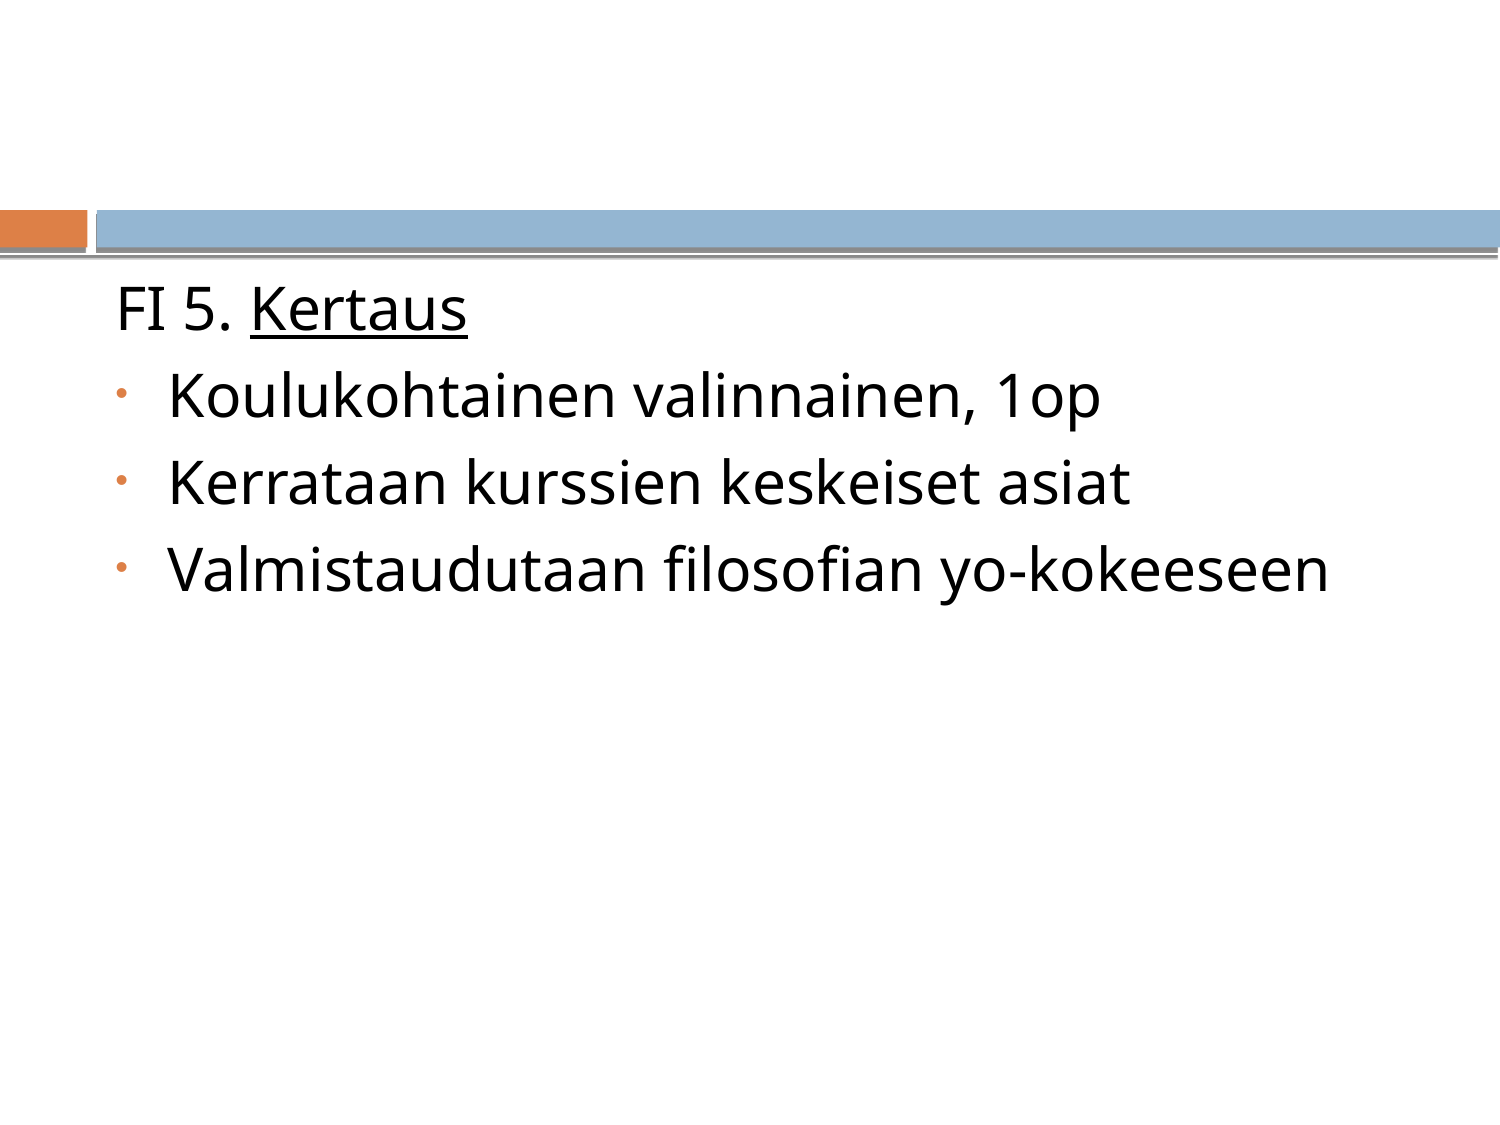

#
FI 5. Kertaus
Koulukohtainen valinnainen, 1op
Kerrataan kurssien keskeiset asiat
Valmistaudutaan filosofian yo-kokeeseen